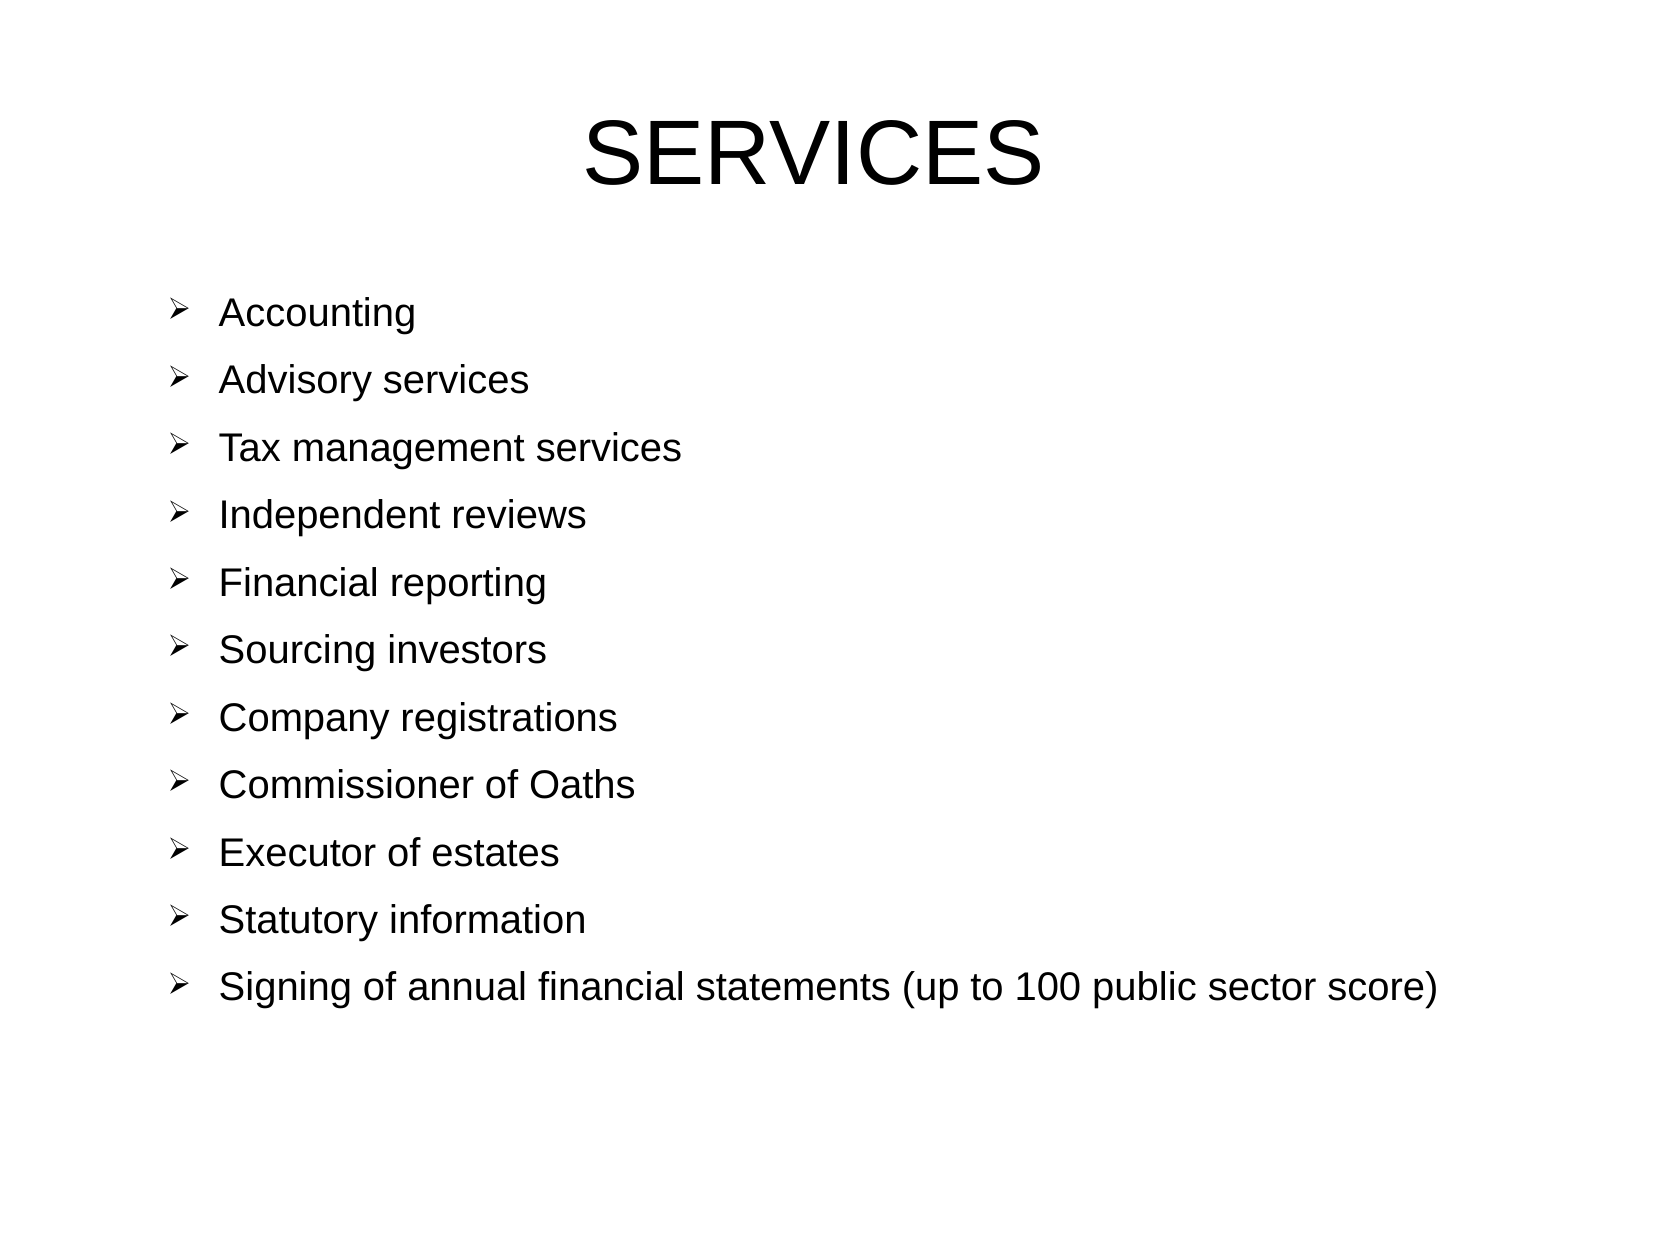

# SERVICES
Accounting
Advisory services
Tax management services
Independent reviews
Financial reporting
Sourcing investors
Company registrations
Commissioner of Oaths
Executor of estates
Statutory information
Signing of annual financial statements (up to 100 public sector score)